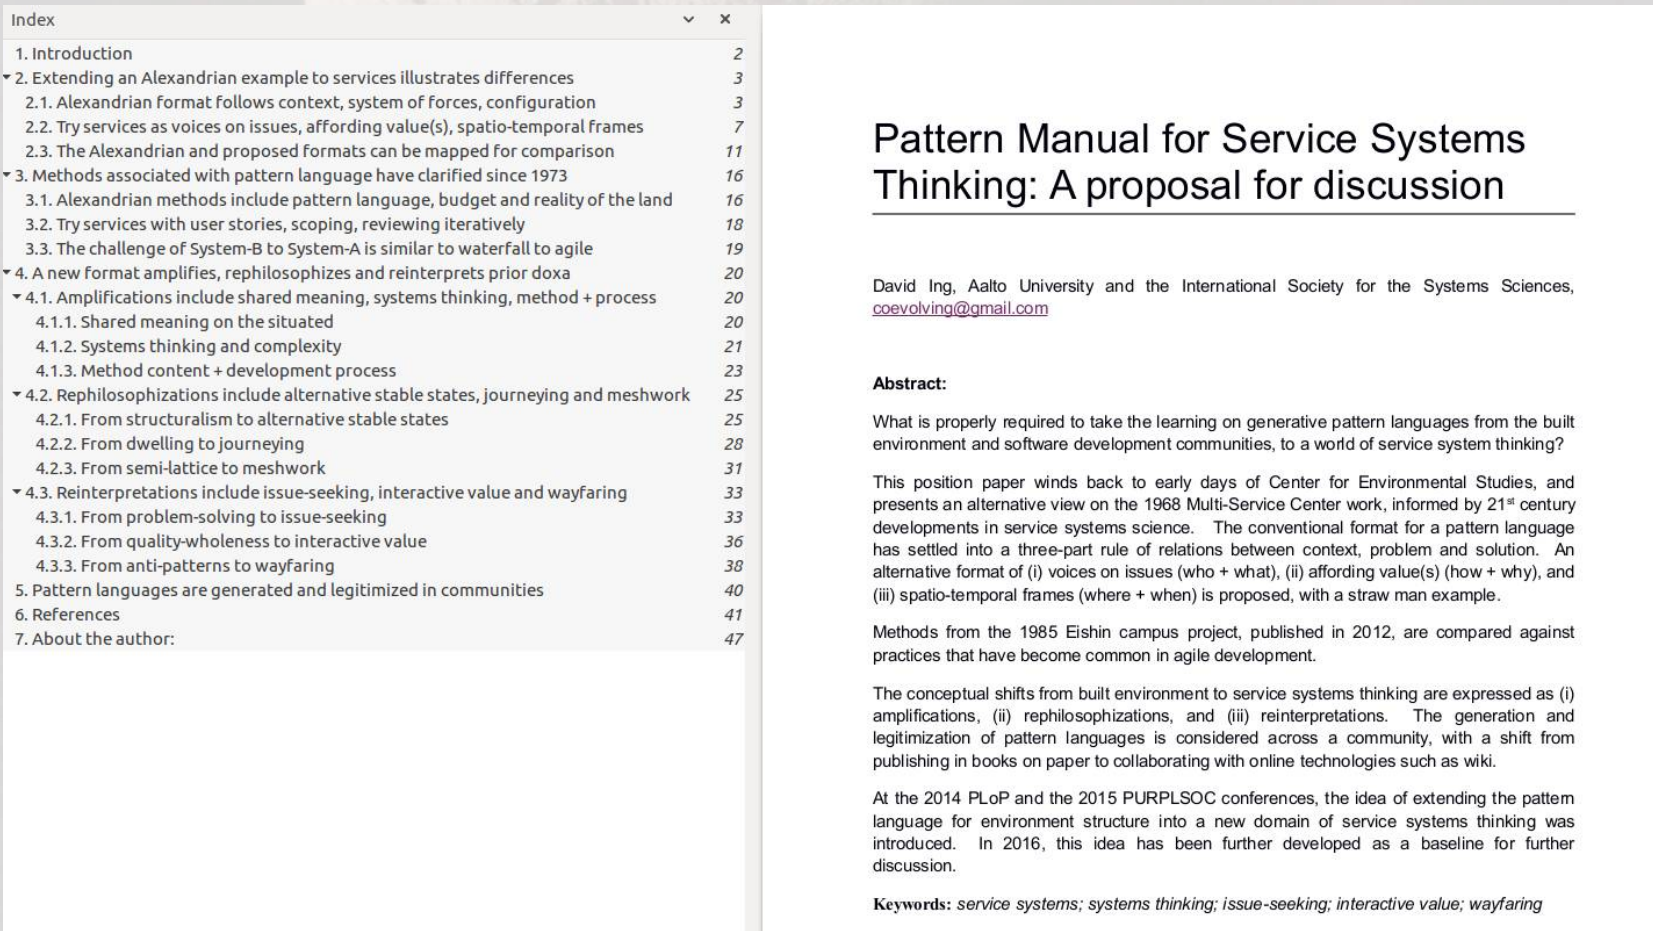

# Paper as submitted to proceedings
Evolving Pattern Language towards an Affordance Language
May 2018
29